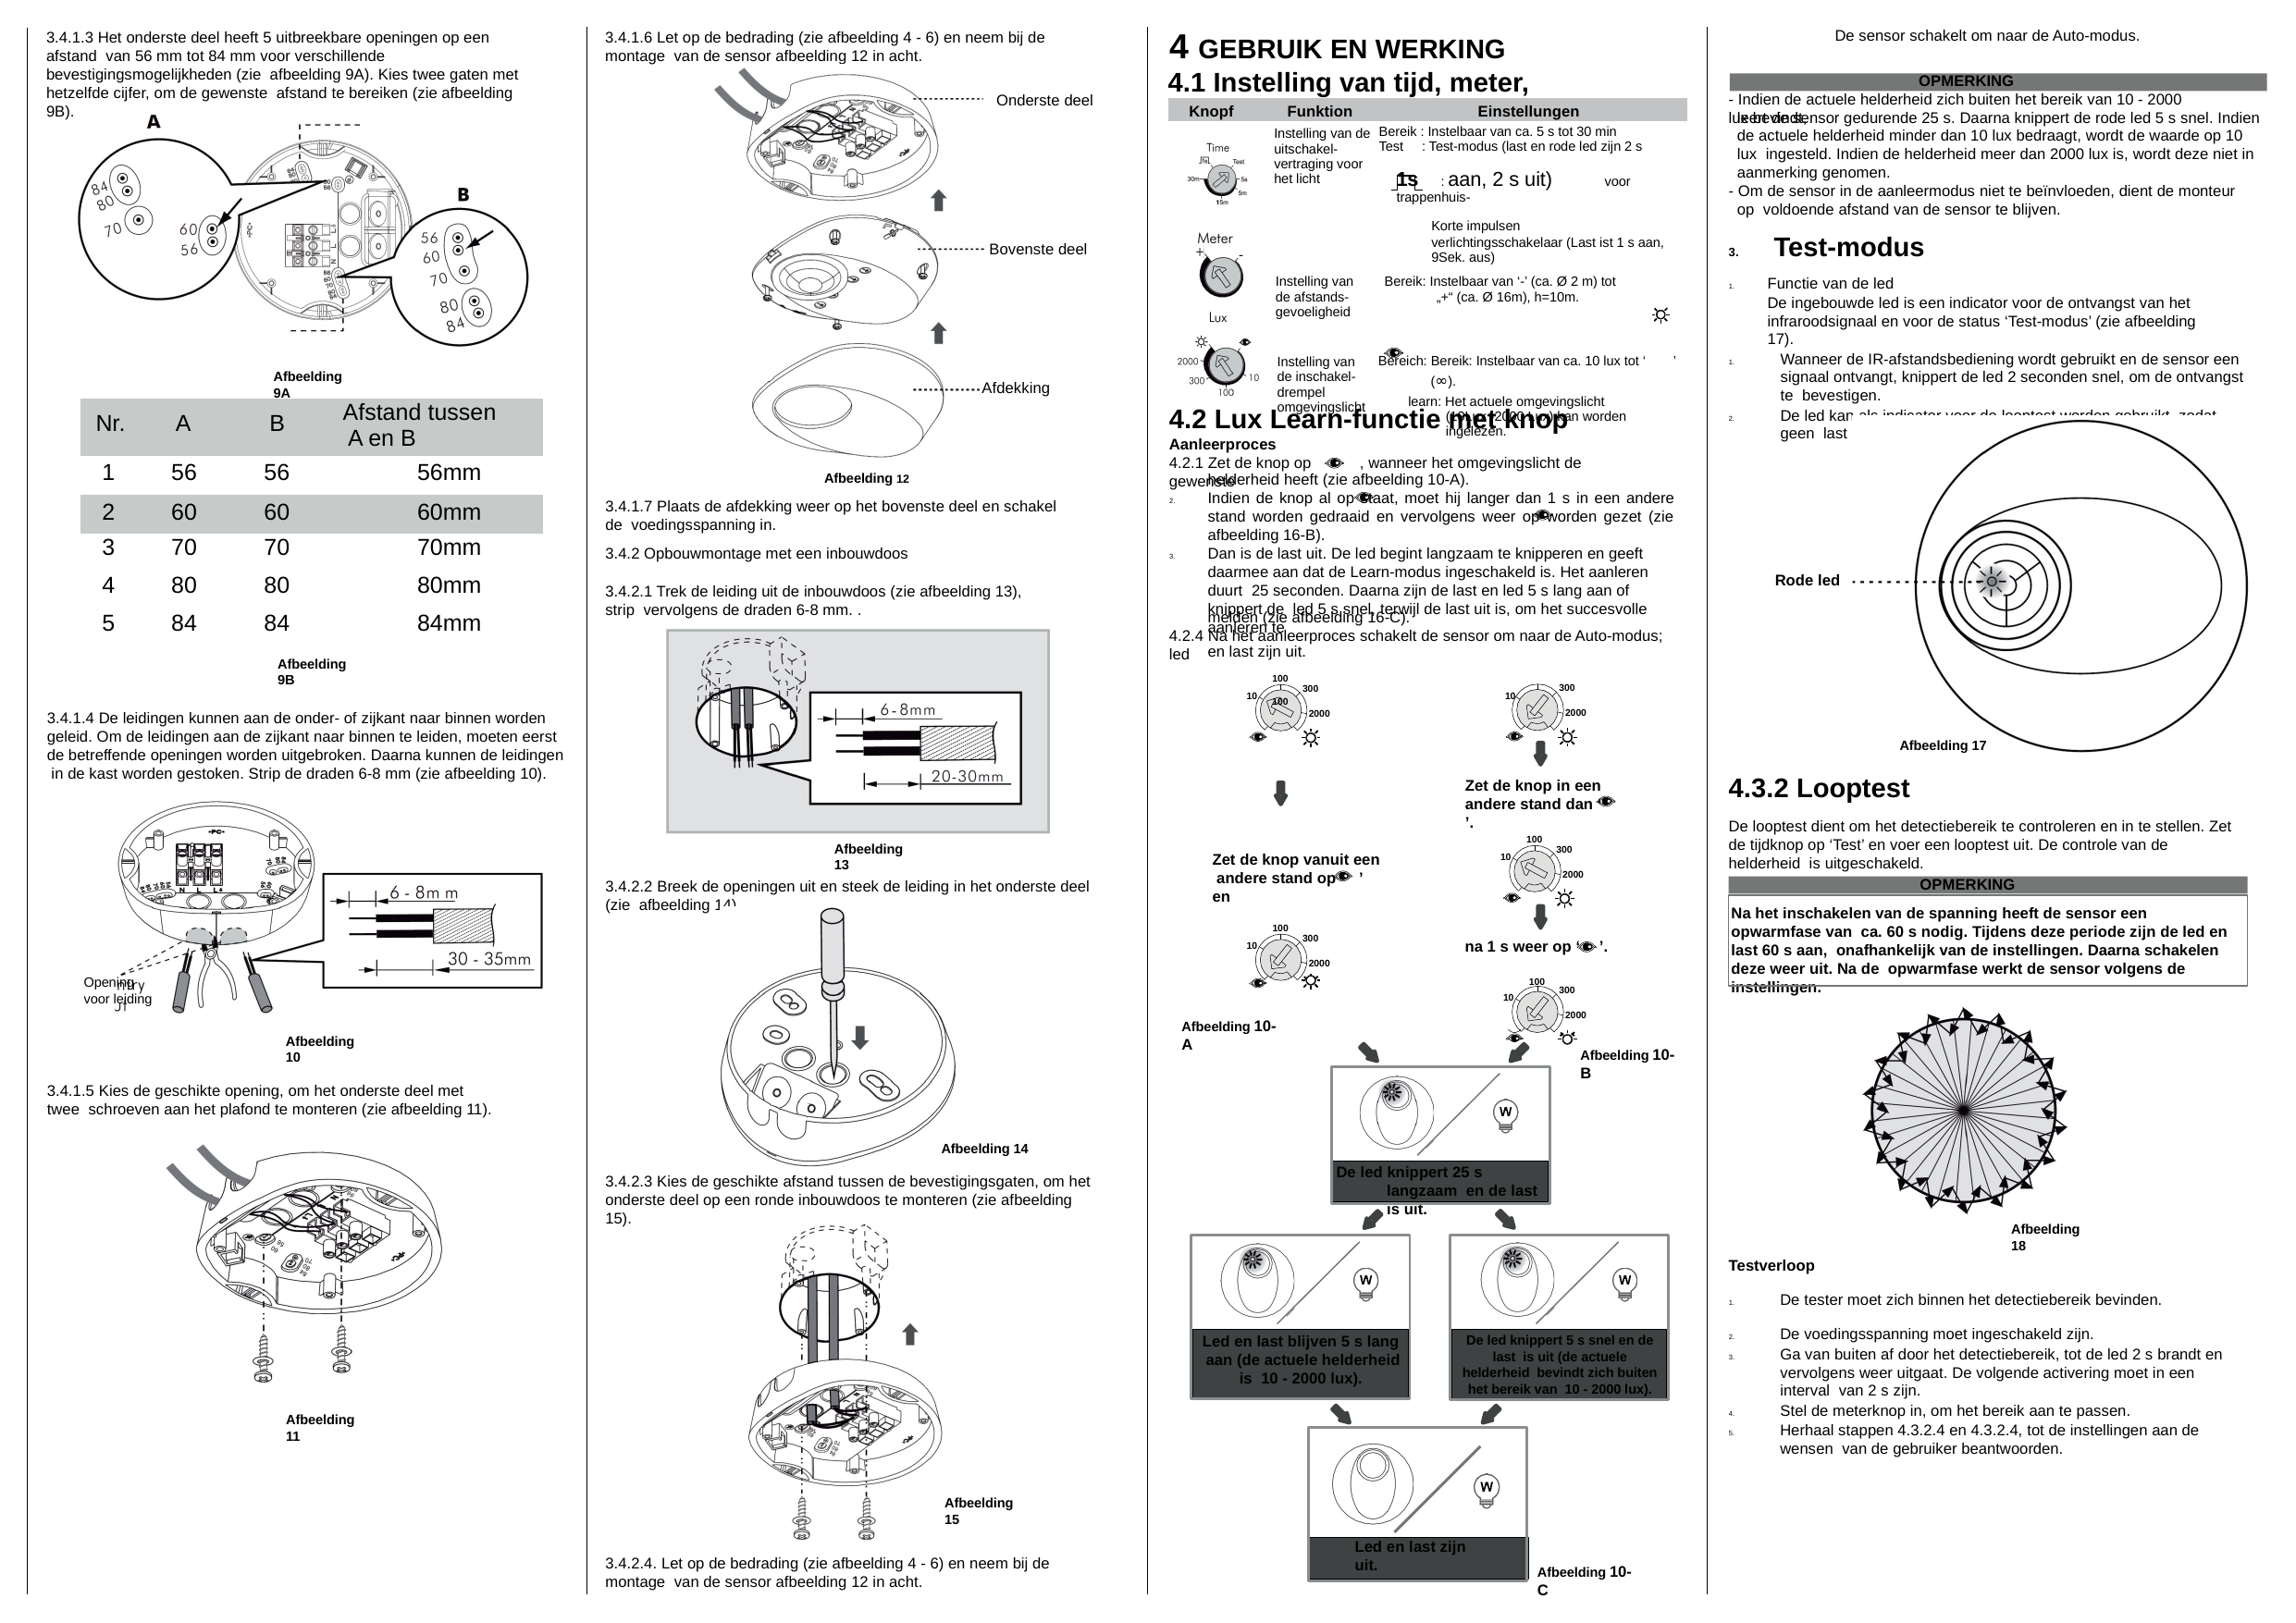

4 GEBRUIK EN WERKING
4.1 Instelling van tijd, meter, lux
De sensor schakelt om naar de Auto-modus.
3.4.1.3 Het onderste deel heeft 5 uitbreekbare openingen op een afstand van 56 mm tot 84 mm voor verschillende bevestigingsmogelijkheden (zie afbeelding 9A). Kies twee gaten met hetzelfde cijfer, om de gewenste afstand te bereiken (zie afbeelding 9B).
3.4.1.6 Let op de bedrading (zie afbeelding 4 - 6) en neem bij de montage van de sensor afbeelding 12 in acht.
OPMERKING
- Indien de actuele helderheid zich buiten het bereik van 10 - 2000 lux bevindt,
Onderste deel
| Knopf | Funktion | Einstellungen |
| --- | --- | --- |
| | Instelling van de uitschakel- vertraging voor het licht | Bereik : Instelbaar van ca. 5 s tot 30 min Test : Test-modus (last en rode led zijn 2 s 1s : aan, 2 s uit) voor trappenhuis- Korte impulsen verlichtingsschakelaar (Last ist 1 s aan, 9Sek. aus) |
| | Instelling van de afstands- gevoeligheid | Bereik: Instelbaar van ‘-’ (ca. Ø 2 m) tot „+“ (ca. Ø 16m), h=10m. |
| | Instelling van de inschakel- drempel omgevingslicht | Bereich: Bereik: Instelbaar van ca. 10 lux tot ‘ ’ (∞). learn: Het actuele omgevingslicht (10Lux -2000 Lux) kan worden ingelezen. |
leert de sensor gedurende 25 s. Daarna knippert de rode led 5 s snel. Indien de actuele helderheid minder dan 10 lux bedraagt, wordt de waarde op 10 lux ingesteld. Indien de helderheid meer dan 2000 lux is, wordt deze niet in aanmerking genomen.
- Om de sensor in de aanleermodus niet te beïnvloeden, dient de monteur op voldoende afstand van de sensor te blijven.
Test-modus
Functie van de led
De ingebouwde led is een indicator voor de ontvangst van het infraroodsignaal en voor de status ‘Test-modus’ (zie afbeelding 17).
Wanneer de IR-afstandsbediening wordt gebruikt en de sensor een signaal ontvangt, knippert de led 2 seconden snel, om de ontvangst te bevestigen.
De led kan als indicator voor de looptest worden gebruikt, zodat geen last aangesloten hoeft te zijn.
Uit te breken openingen
Bovenste deel
Uit te breken openingen
Afbeelding 9A
Afdekking
| Nr. | A | B | Afstand tussen A en B |
| --- | --- | --- | --- |
| 1 | 56 | 56 | 56mm |
| 2 | 60 | 60 | 60mm |
| 3 | 70 | 70 | 70mm |
| 4 | 80 | 80 | 80mm |
| 5 | 84 | 84 | 84mm |
4.2 Lux Learn-functie met knop
Aanleerproces
4.2.1 Zet de knop op	, wanneer het omgevingslicht de gewenste
Afbeelding 12
3.4.1.7 Plaats de afdekking weer op het bovenste deel en schakel de voedingsspanning in.
3.4.2 Opbouwmontage met een inbouwdoos
3.4.2.1 Trek de leiding uit de inbouwdoos (zie afbeelding 13), strip vervolgens de draden 6-8 mm. .
helderheid heeft (zie afbeelding 10-A).
Indien de knop al op staat, moet hij langer dan 1 s in een andere stand worden gedraaid en vervolgens weer op worden gezet (zie afbeelding 16-B).
Dan is de last uit. De led begint langzaam te knipperen en geeft daarmee aan dat de Learn-modus ingeschakeld is. Het aanleren duurt 25 seconden. Daarna zijn de last en led 5 s lang aan of knippert de led 5 s snel, terwijl de last uit is, om het succesvolle aanleren te
Rode led
melden (zie afbeelding 16-C).
4.2.4 Na het aanleerproces schakelt de sensor om naar de Auto-modus; led
en last zijn uit.
100	100
Afbeelding 9B
300
300
10	10
2000
2000
3.4.1.4 De leidingen kunnen aan de onder- of zijkant naar binnen worden geleid. Om de leidingen aan de zijkant naar binnen te leiden, moeten eerst de betreffende openingen worden uitgebroken. Daarna kunnen de leidingen in de kast worden gestoken. Strip de draden 6-8 mm (zie afbeelding 10).
Afbeelding 17
4.3.2 Looptest
De looptest dient om het detectiebereik te controleren en in te stellen. Zet de tijdknop op ‘Test’ en voer een looptest uit. De controle van de helderheid is uitgeschakeld.
Zet de knop in een andere stand dan ‘	’.
100
Afbeelding 13
300
Zet de knop vanuit een andere stand op ‘	’ en
10
2000
OPMERKING
3.4.2.2 Breek de openingen uit en steek de leiding in het onderste deel (zie afbeelding 14).
Na het inschakelen van de spanning heeft de sensor een opwarmfase van ca. 60 s nodig. Tijdens deze periode zijn de led en last 60 s aan, onafhankelijk van de instellingen. Daarna schakelen deze weer uit. Na de opwarmfase werkt de sensor volgens de instellingen.
100
300
na 1 s weer op ‘	’.
100
10
2000
Opening voor leiding
300
10
2000
Afbeelding 10-A
Afbeelding 10
Afbeelding 10-B
3.4.1.5 Kies de geschikte opening, om het onderste deel met twee schroeven aan het plafond te monteren (zie afbeelding 11).
Afbeelding 14
De led knippert 25 s langzaam en de last is uit.
3.4.2.3 Kies de geschikte afstand tussen de bevestigingsgaten, om het onderste deel op een ronde inbouwdoos te monteren (zie afbeelding 15).
Afbeelding 18
Bild 14
Testverloop
De tester moet zich binnen het detectiebereik bevinden.
De voedingsspanning moet ingeschakeld zijn.
Ga van buiten af door het detectiebereik, tot de led 2 s brandt en vervolgens weer uitgaat. De volgende activering moet in een interval van 2 s zijn.
Stel de meterknop in, om het bereik aan te passen.
Herhaal stappen 4.3.2.4 en 4.3.2.4, tot de instellingen aan de wensen van de gebruiker beantwoorden.
De led knippert 5 s snel en de last is uit (de actuele helderheid bevindt zich buiten het bereik van 10 - 2000 lux).
Led en last blijven 5 s lang aan (de actuele helderheid is 10 - 2000 lux).
Afbeelding 11
Afbeelding 15
Led en last zijn uit.
3.4.2.4. Let op de bedrading (zie afbeelding 4 - 6) en neem bij de montage van de sensor afbeelding 12 in acht.
Afbeelding 10-C